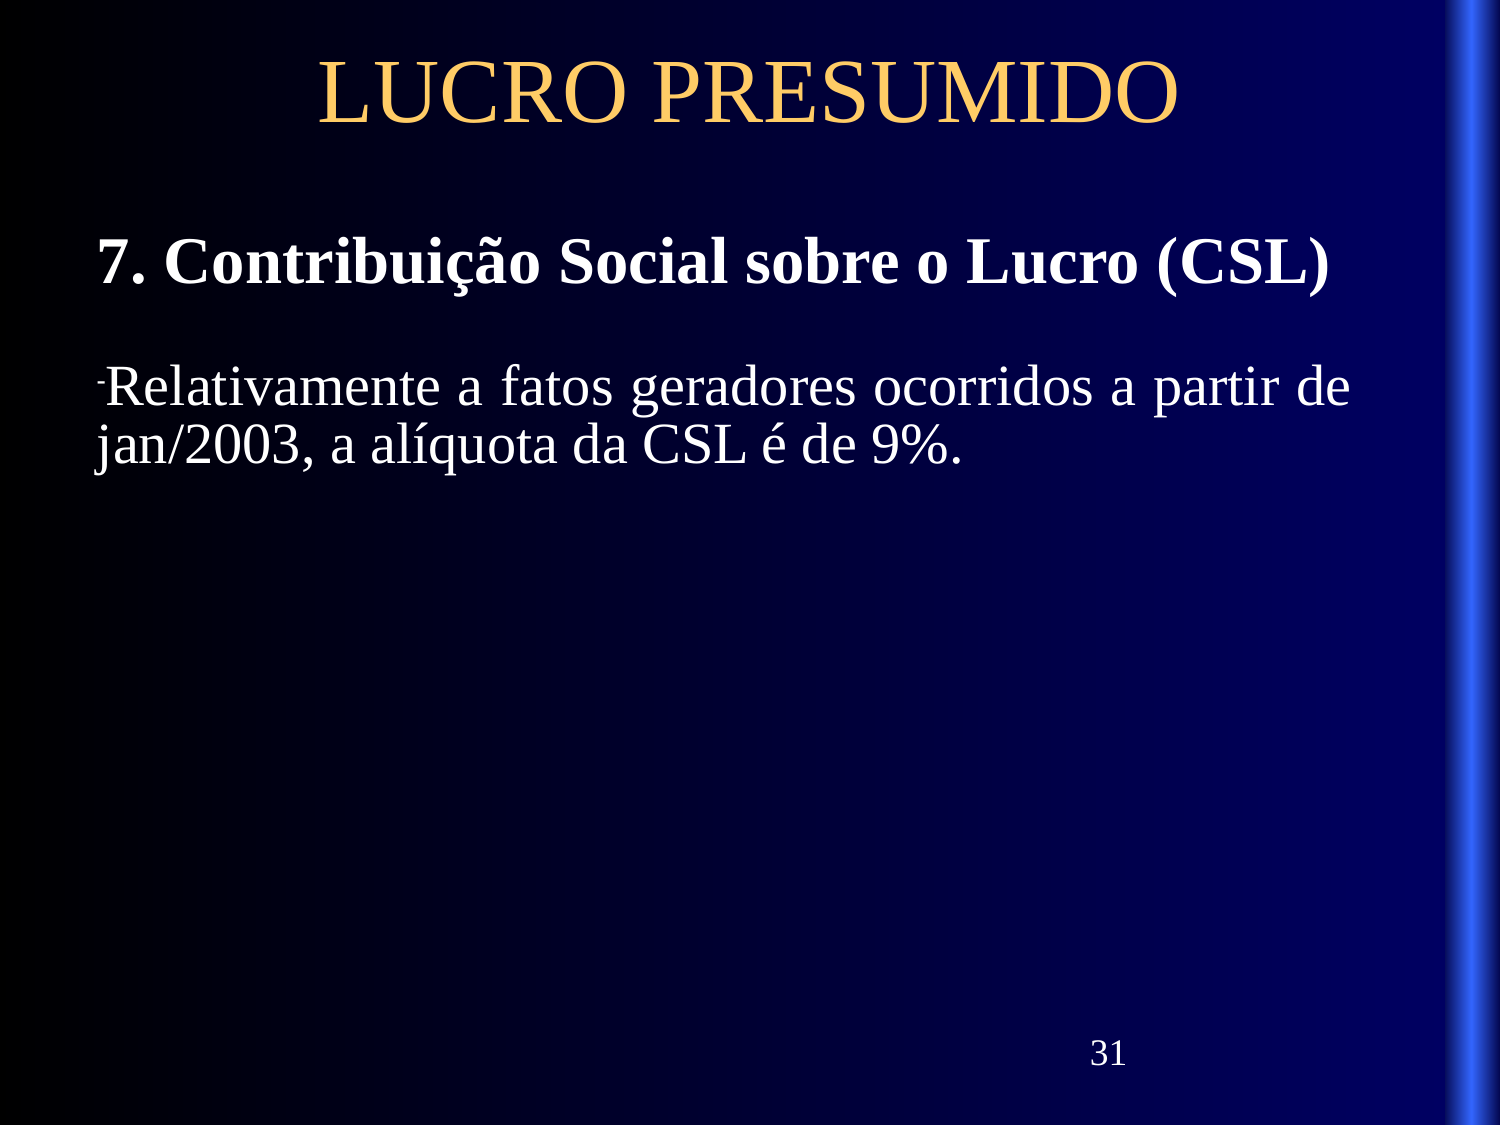

# LUCRO PRESUMIDO
7. Contribuição Social sobre o Lucro (CSL)
Relativamente a fatos geradores ocorridos a partir de jan/2003, a alíquota da CSL é de 9%.